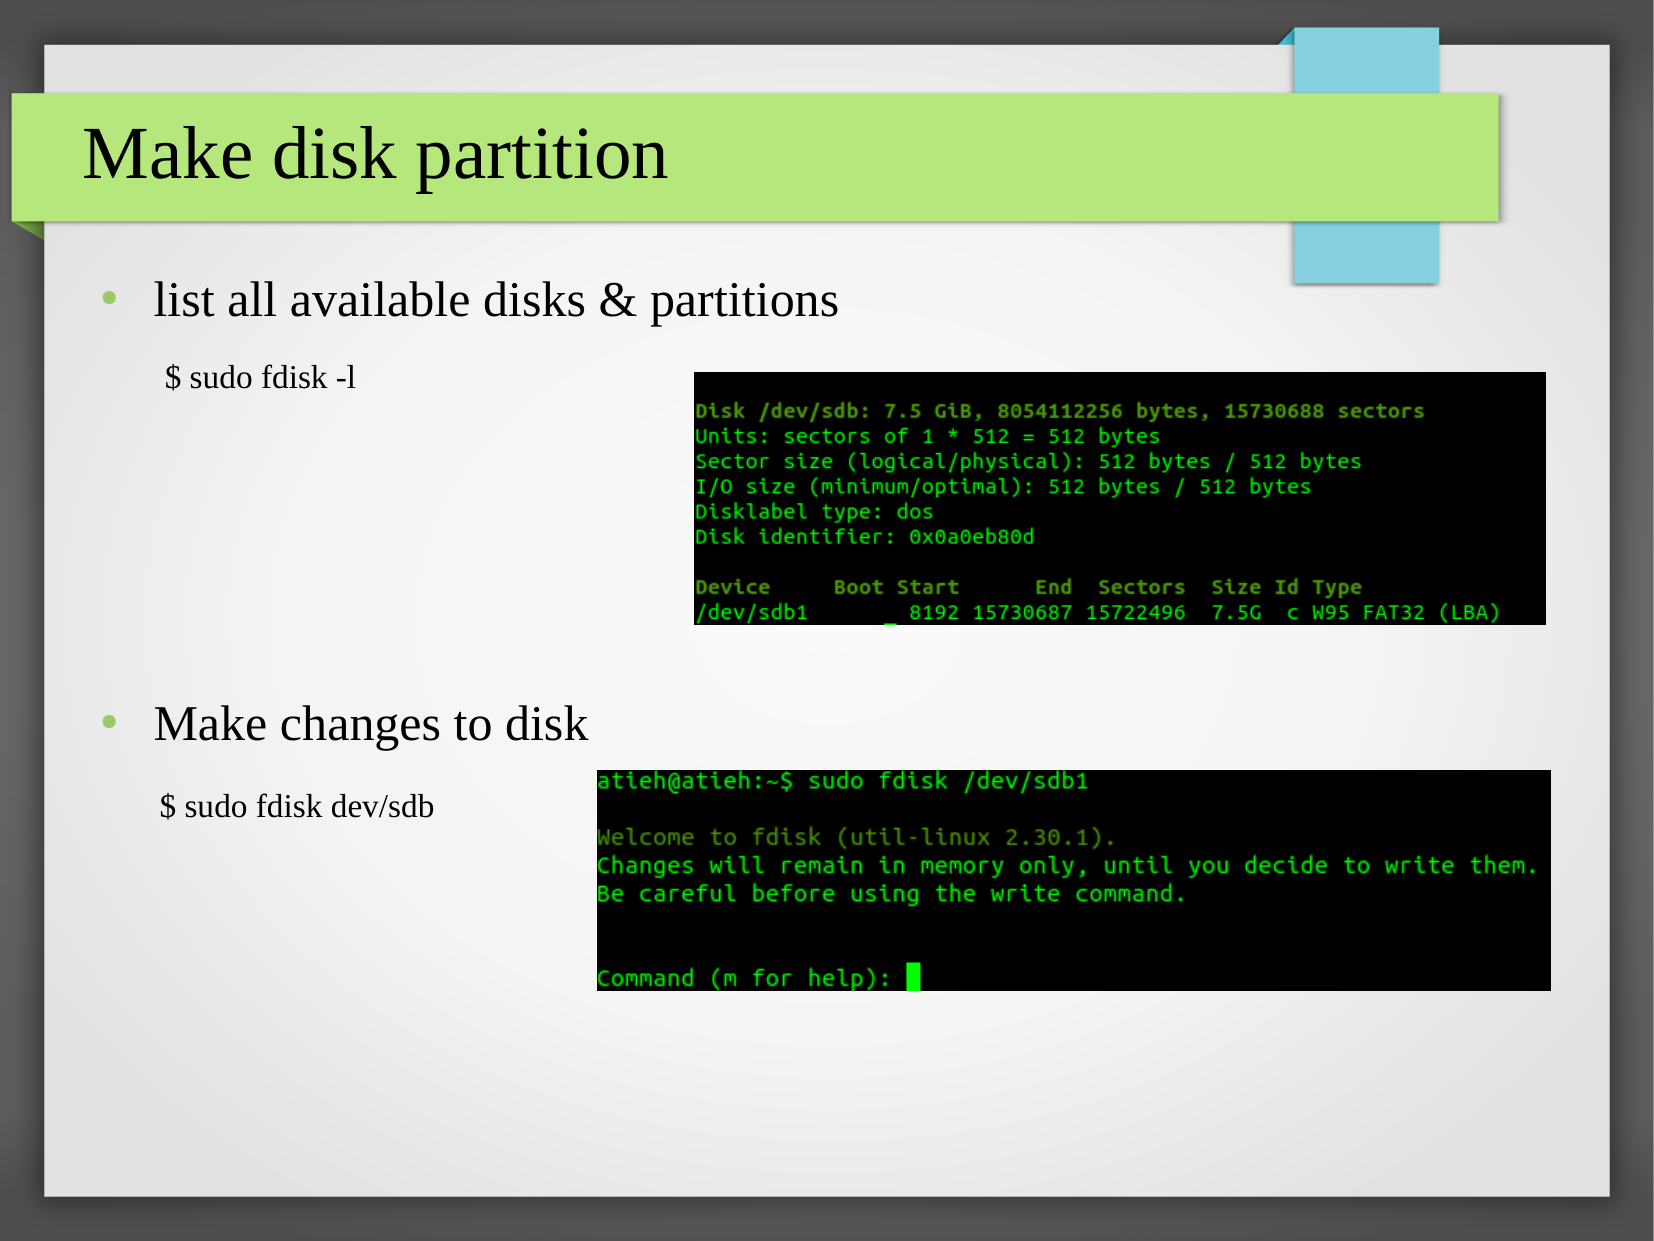

# Make disk partition
list all available disks & partitions
Make changes to disk
$ sudo fdisk -l
$ sudo fdisk dev/sdb